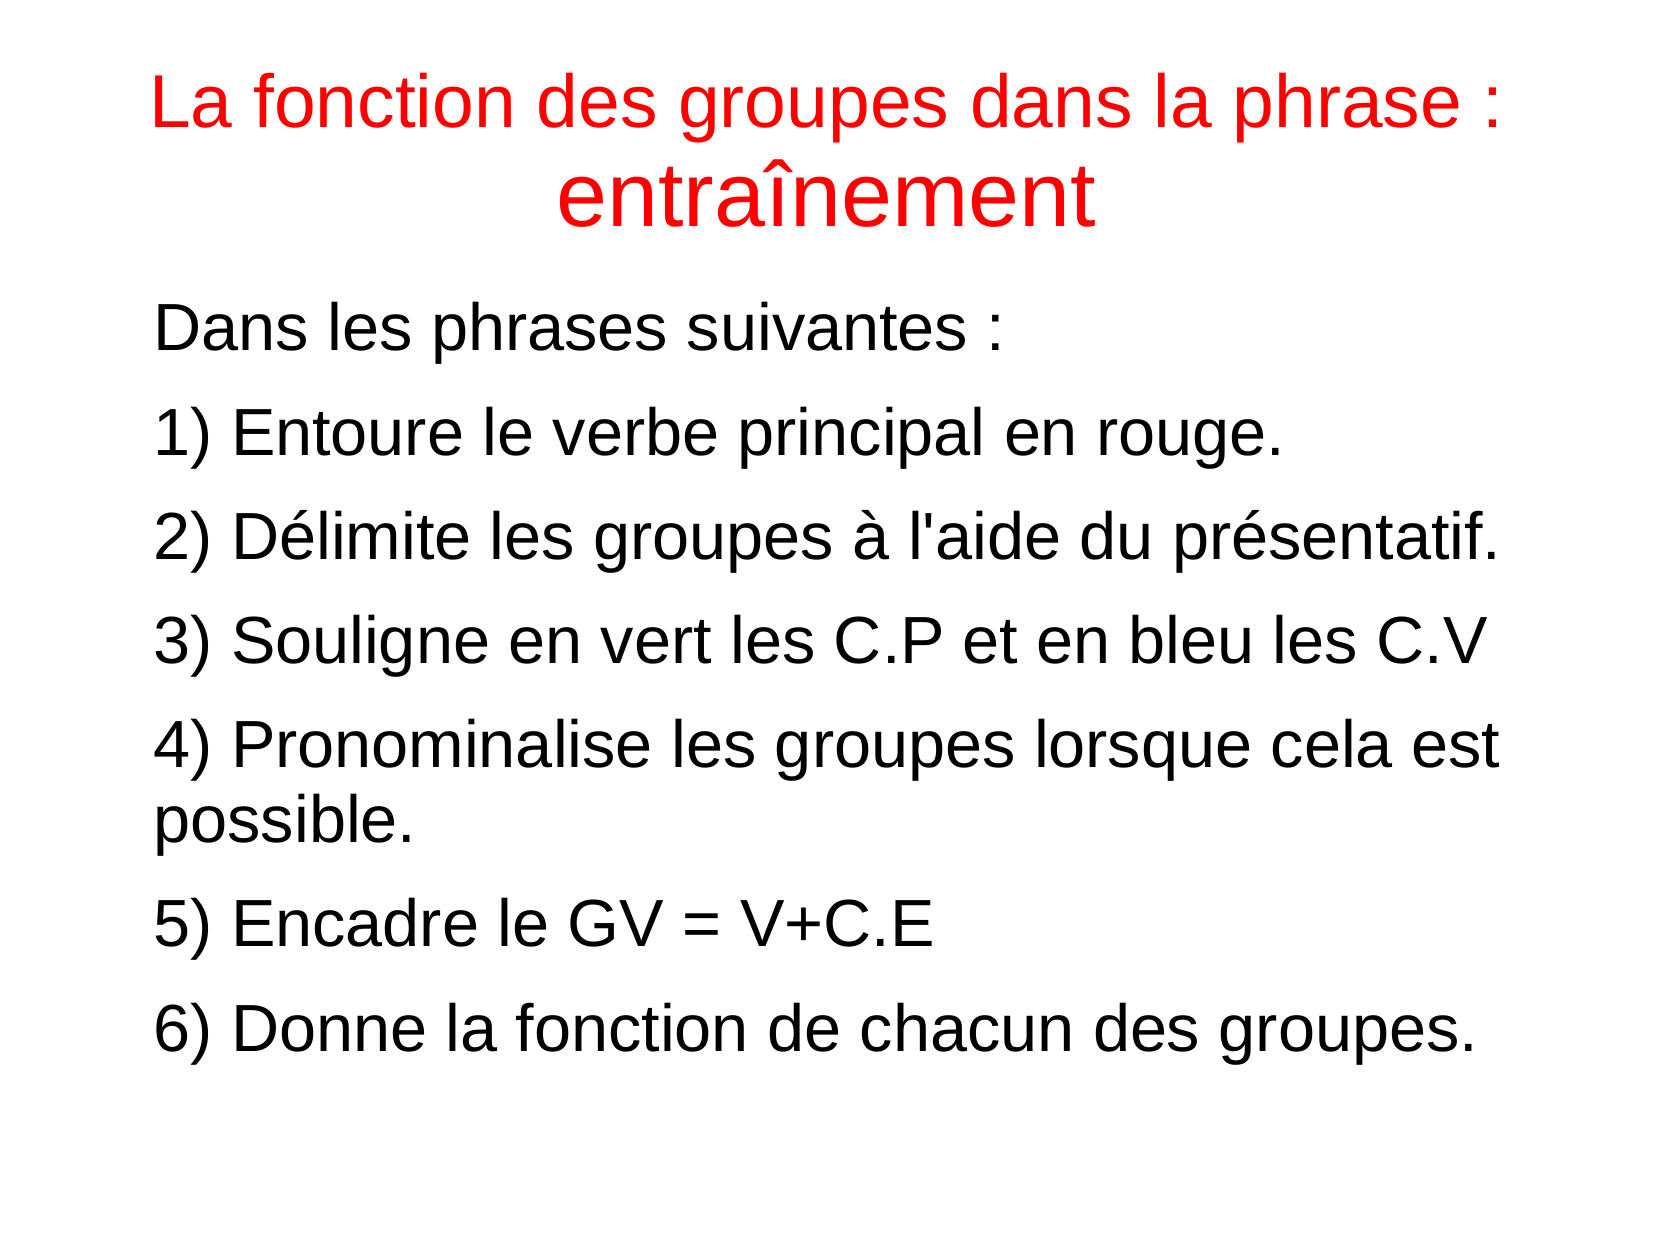

# La fonction des groupes dans la phrase : entraînement
Dans les phrases suivantes :
1) Entoure le verbe principal en rouge.
2) Délimite les groupes à l'aide du présentatif.
3) Souligne en vert les C.P et en bleu les C.V
4) Pronominalise les groupes lorsque cela est possible.
5) Encadre le GV = V+C.E
6) Donne la fonction de chacun des groupes.